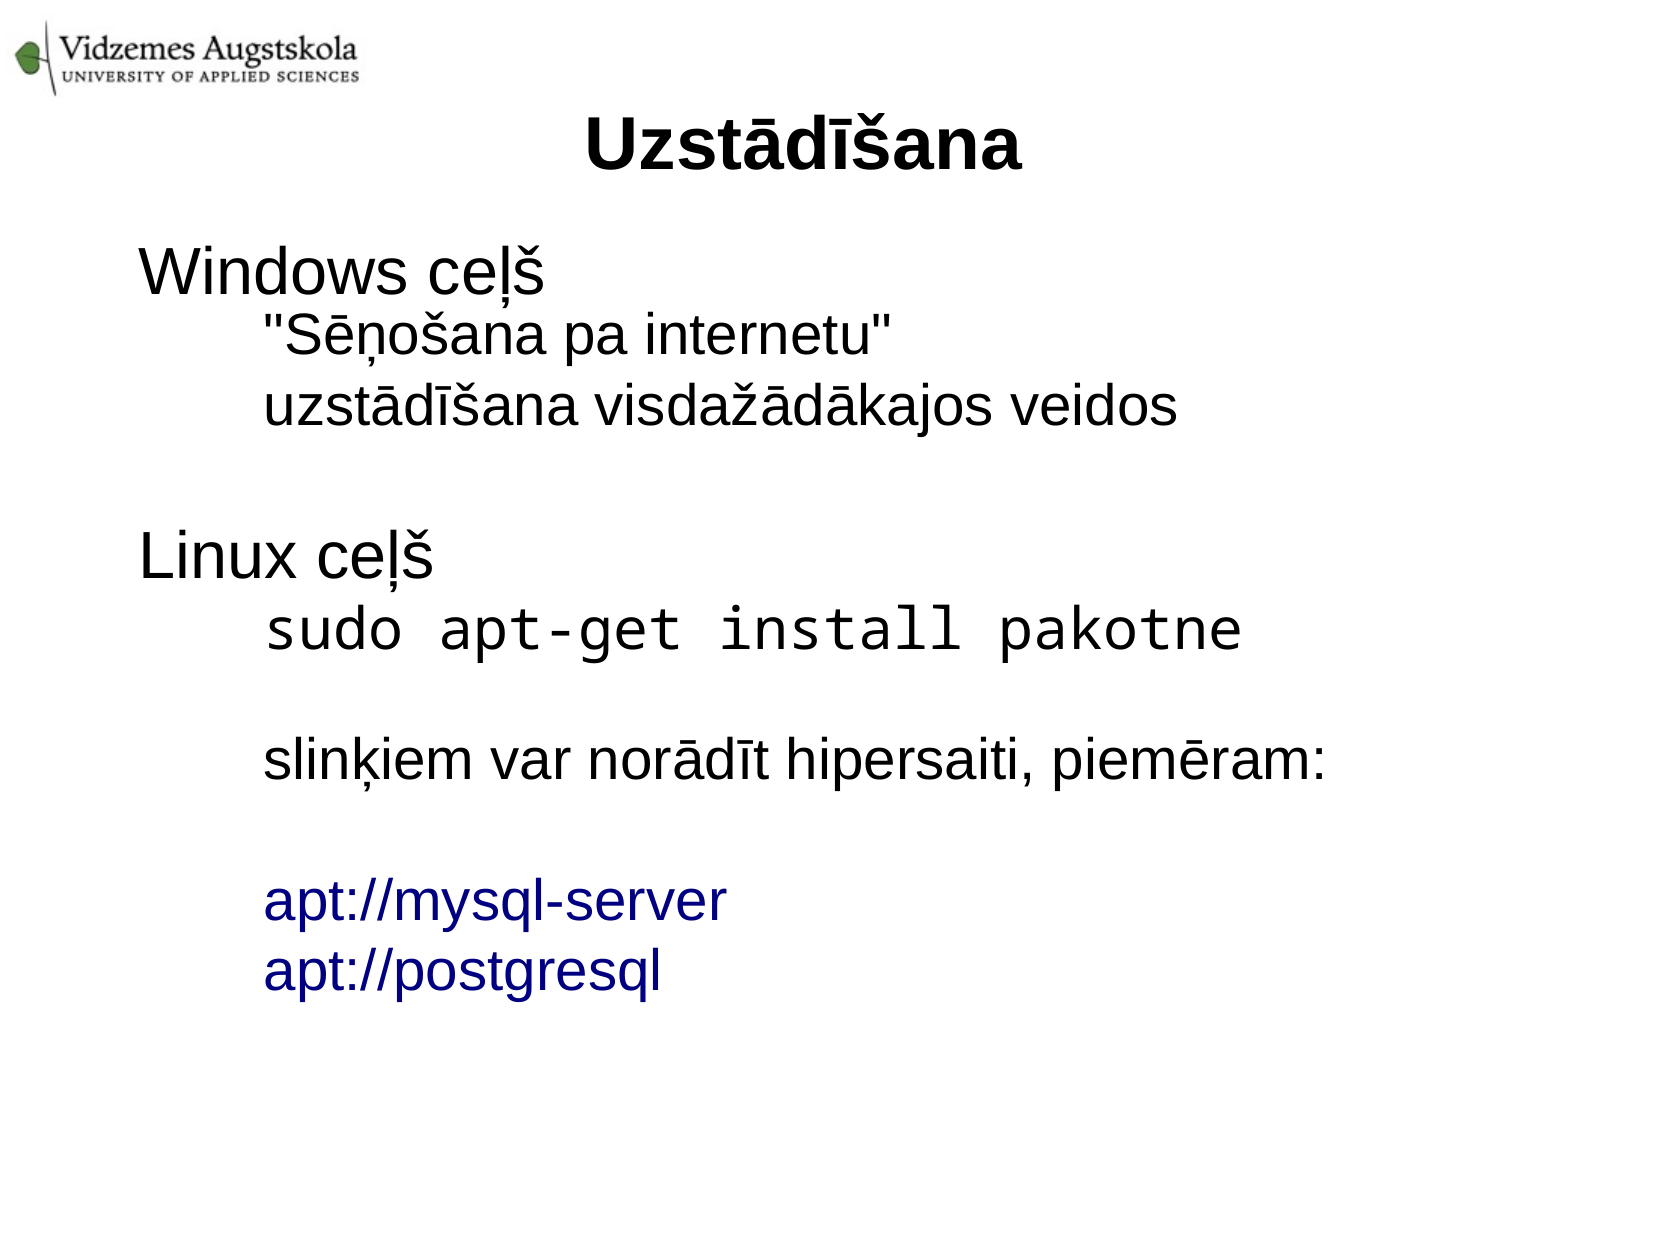

# Uzstādīšana
Windows ceļš
"Sēņošana pa internetu"
uzstādīšana visdažādākajos veidos
Linux ceļš
sudo apt-get install pakotne
slinķiem var norādīt hipersaiti, piemēram:
apt://mysql-server
apt://postgresql